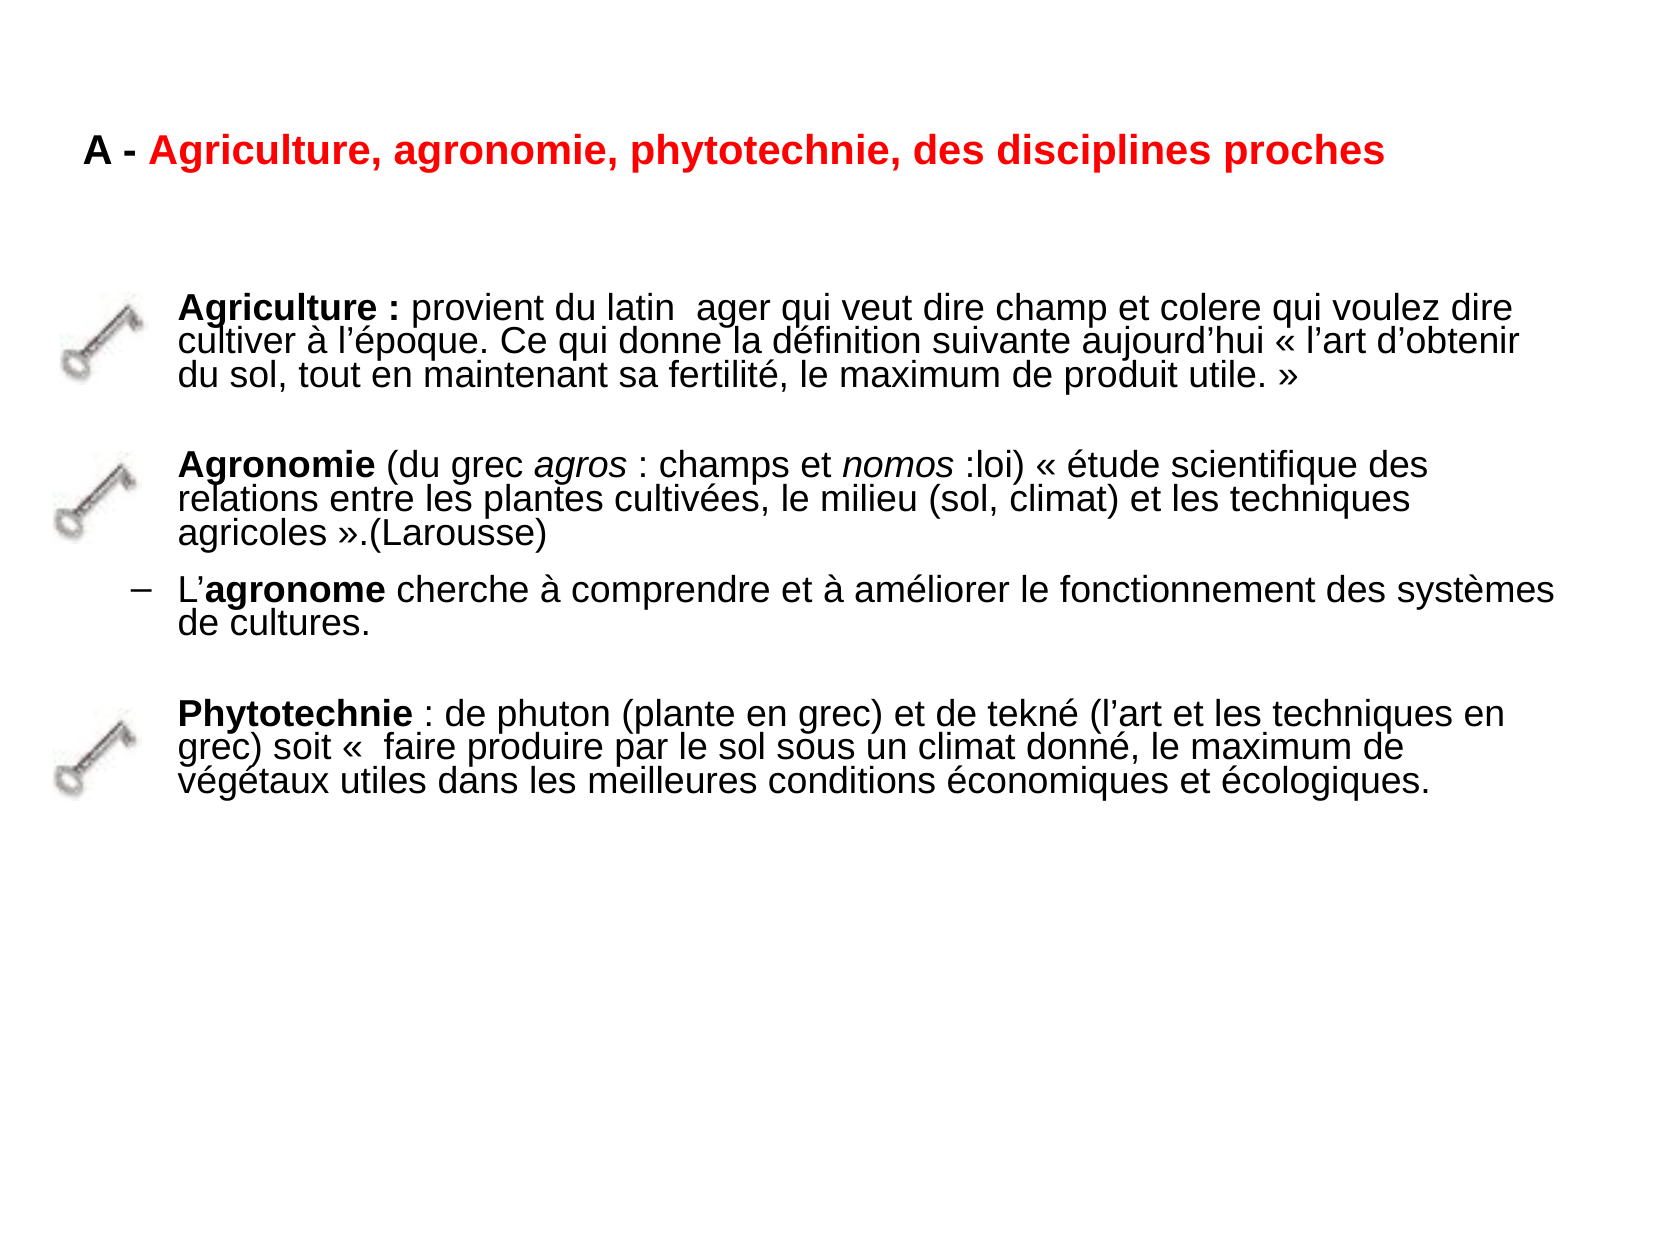

# A - Agriculture, agronomie, phytotechnie, des disciplines proches
Agriculture : provient du latin ager qui veut dire champ et colere qui voulez dire cultiver à l’époque. Ce qui donne la définition suivante aujourd’hui « l’art d’obtenir du sol, tout en maintenant sa fertilité, le maximum de produit utile. »
Agronomie (du grec agros : champs et nomos :loi) « étude scientifique des relations entre les plantes cultivées, le milieu (sol, climat) et les techniques agricoles ».(Larousse)
L’agronome cherche à comprendre et à améliorer le fonctionnement des systèmes de cultures.
Phytotechnie : de phuton (plante en grec) et de tekné (l’art et les techniques en grec) soit «  faire produire par le sol sous un climat donné, le maximum de végétaux utiles dans les meilleures conditions économiques et écologiques.